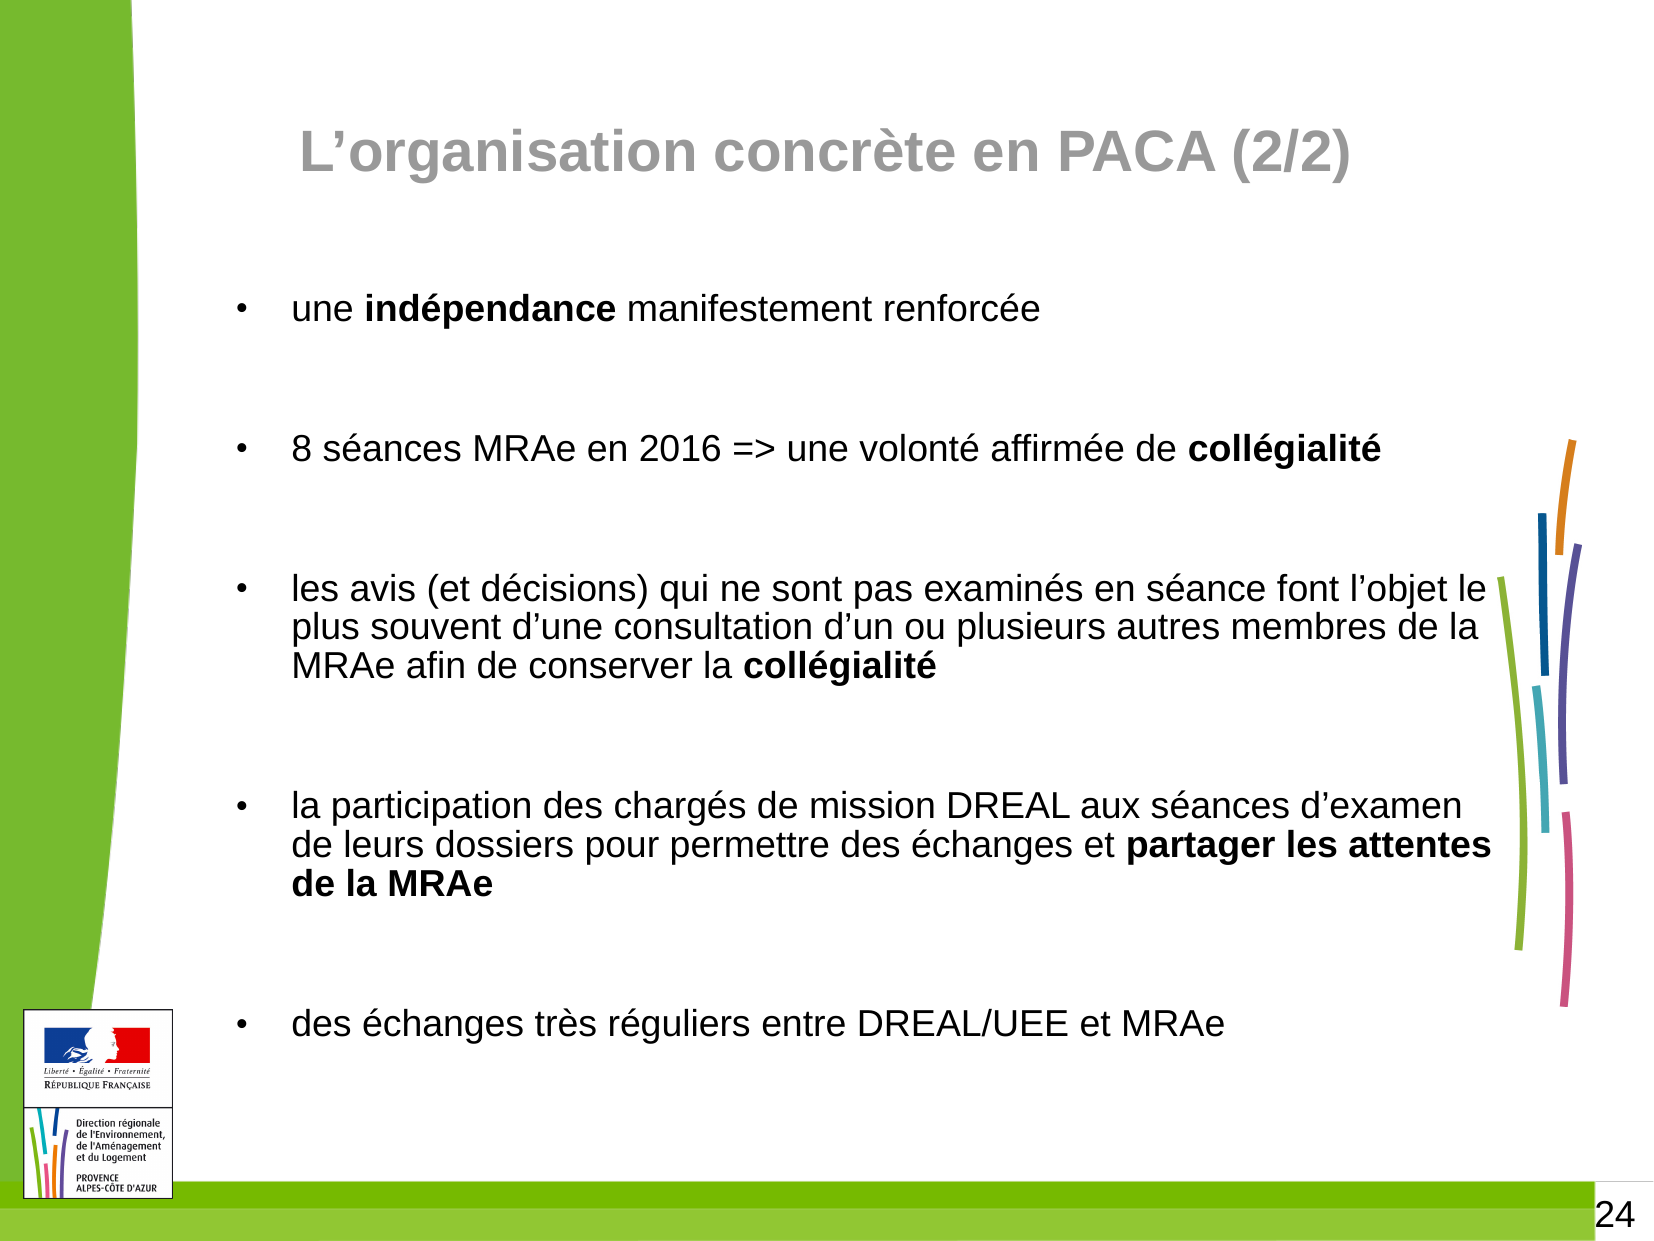

# L’organisation concrète en PACA (2/2)
une indépendance manifestement renforcée
8 séances MRAe en 2016 => une volonté affirmée de collégialité
les avis (et décisions) qui ne sont pas examinés en séance font l’objet le plus souvent d’une consultation d’un ou plusieurs autres membres de la MRAe afin de conserver la collégialité
la participation des chargés de mission DREAL aux séances d’examen de leurs dossiers pour permettre des échanges et partager les attentes de la MRAe
des échanges très réguliers entre DREAL/UEE et MRAe